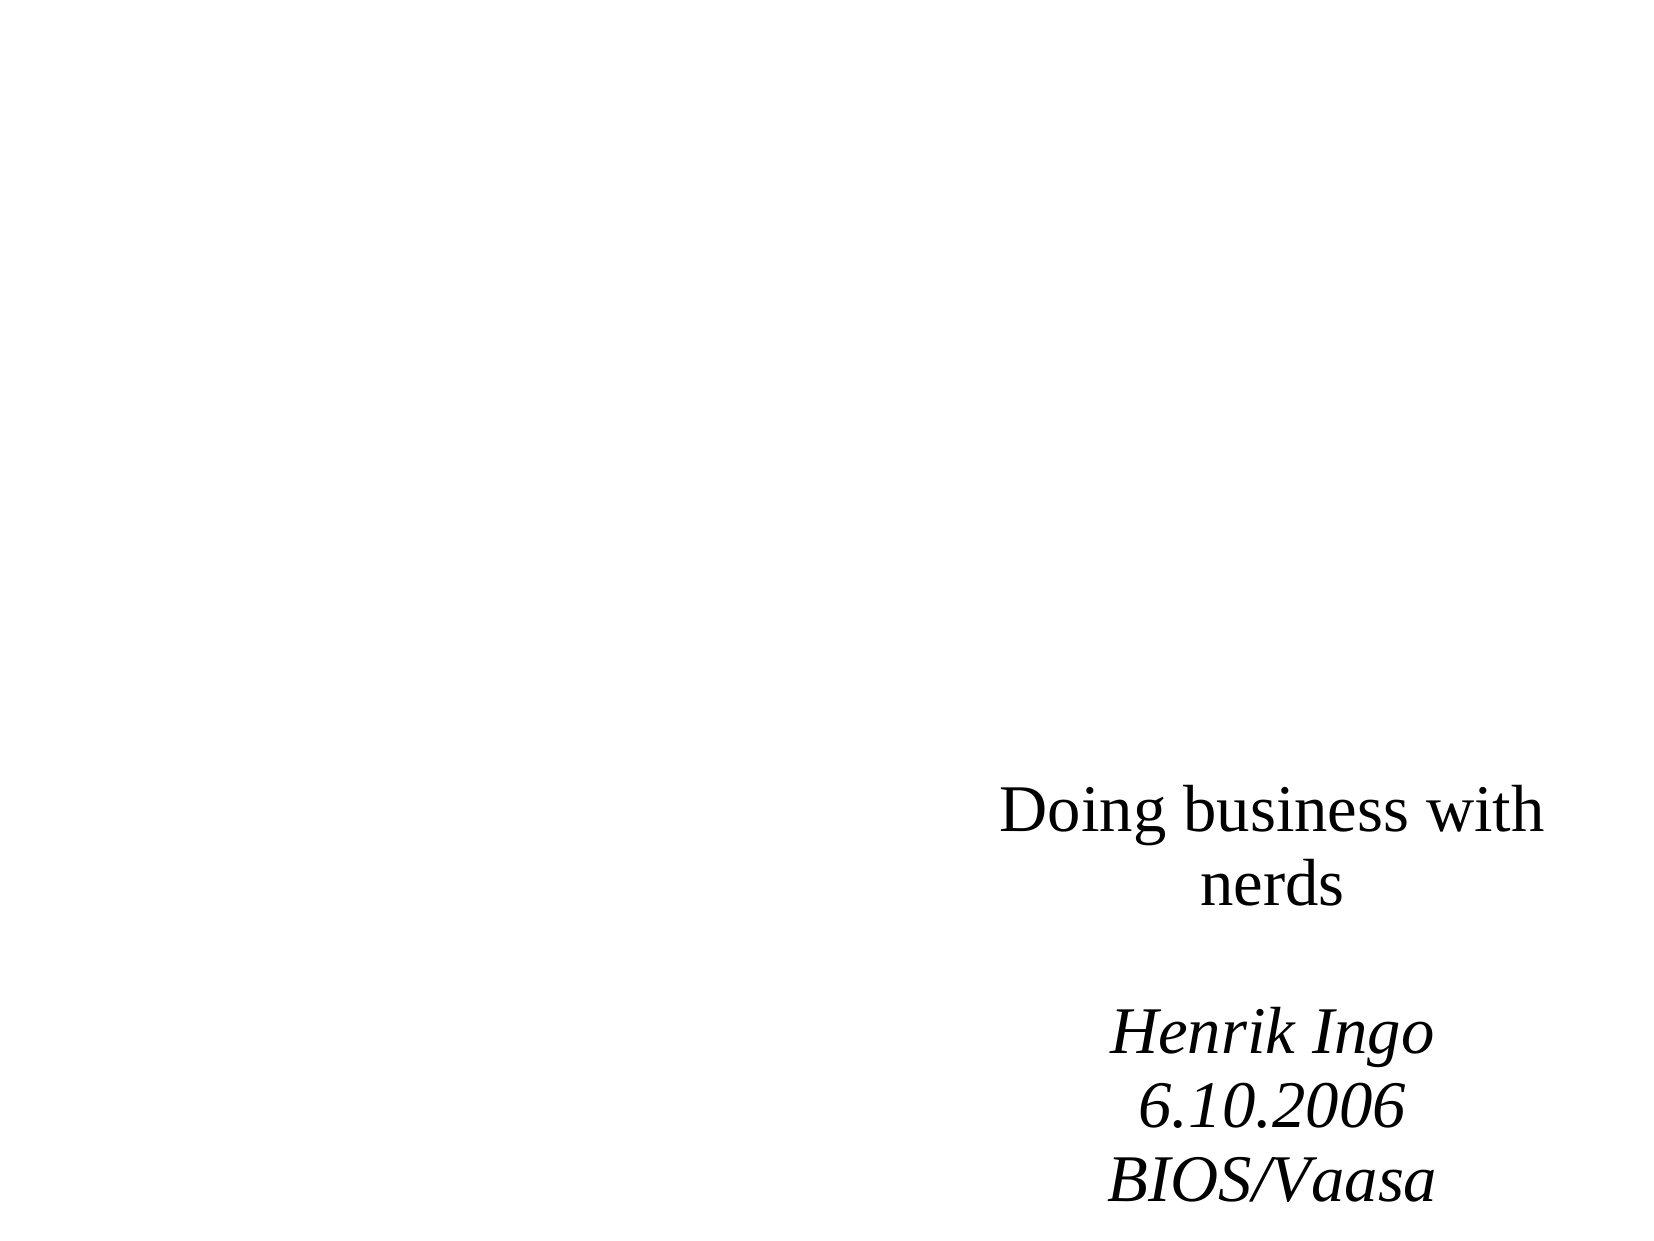

# Doing business with nerds
Henrik Ingo
6.10.2006 BIOS/Vaasa